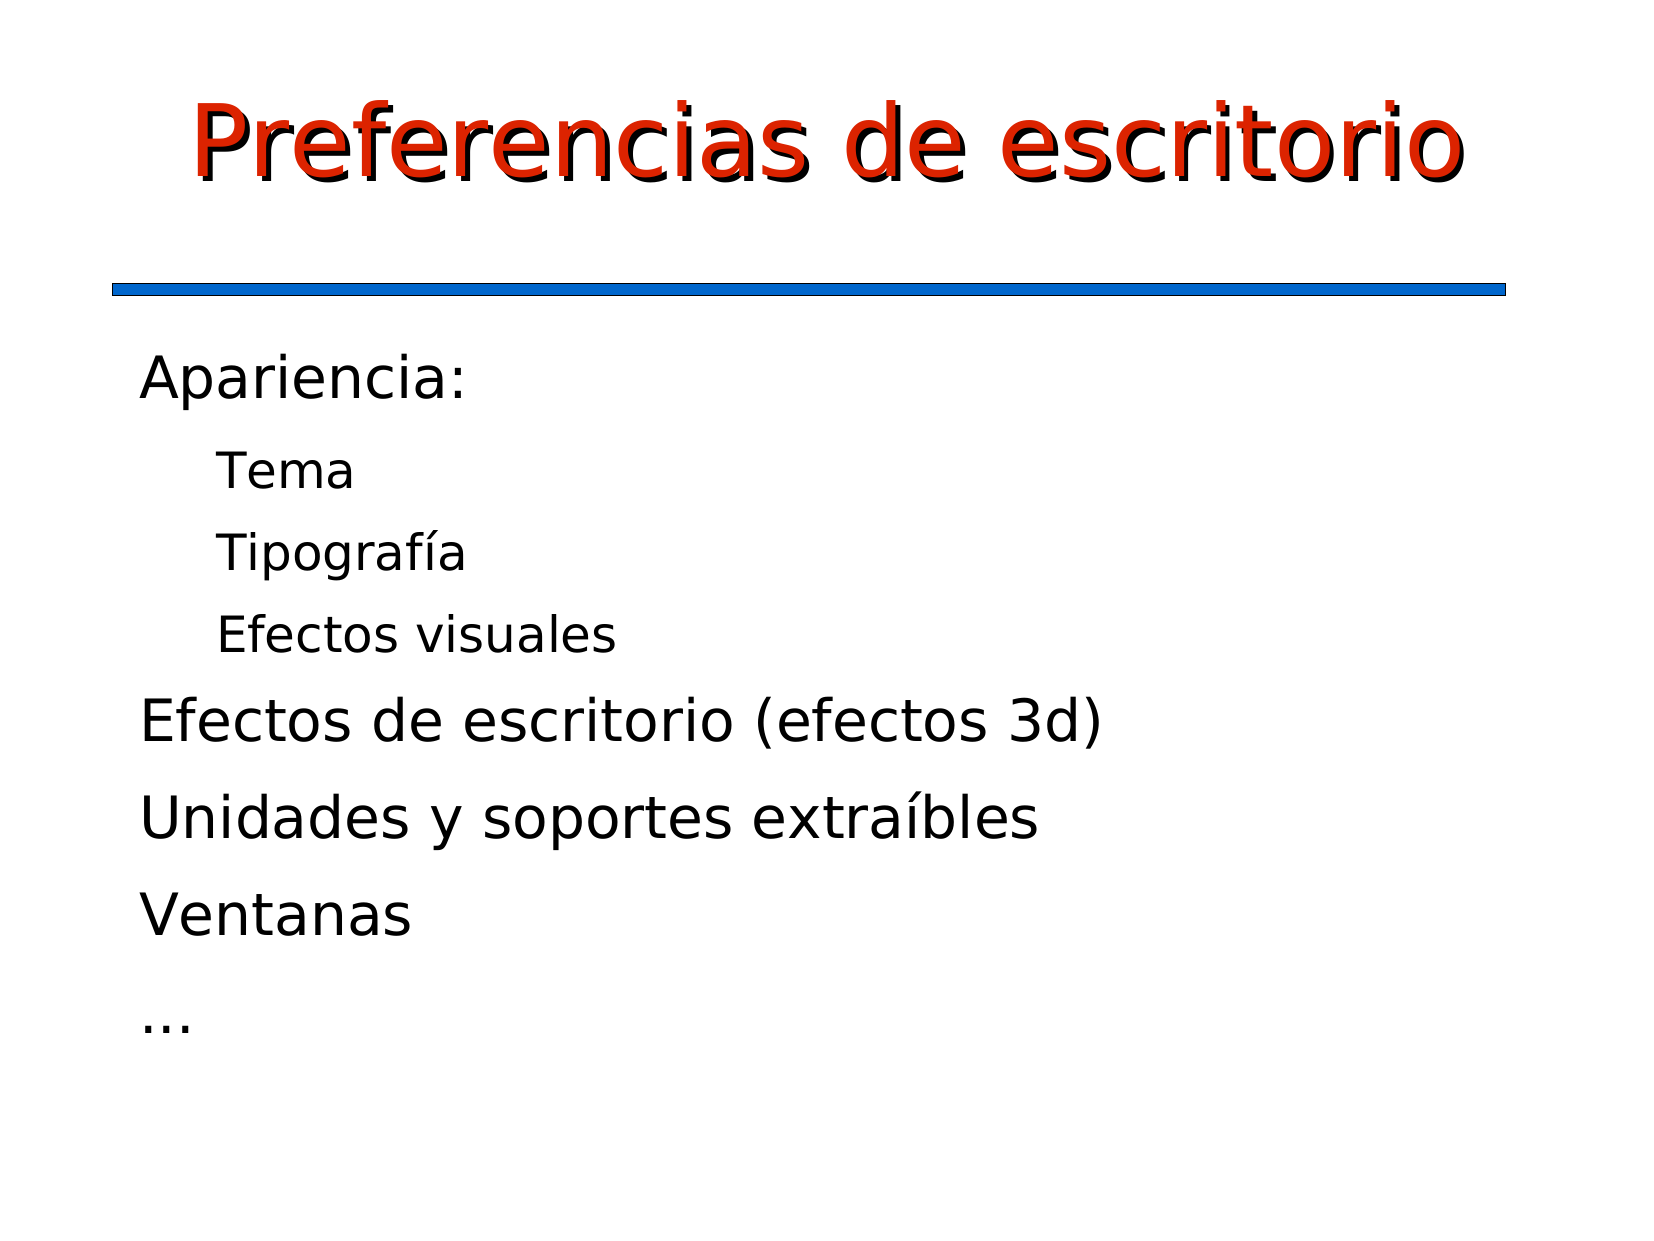

# Preferencias de escritorio
Apariencia:
Tema
Tipografía
Efectos visuales
Efectos de escritorio (efectos 3d)
Unidades y soportes extraíbles
Ventanas
...